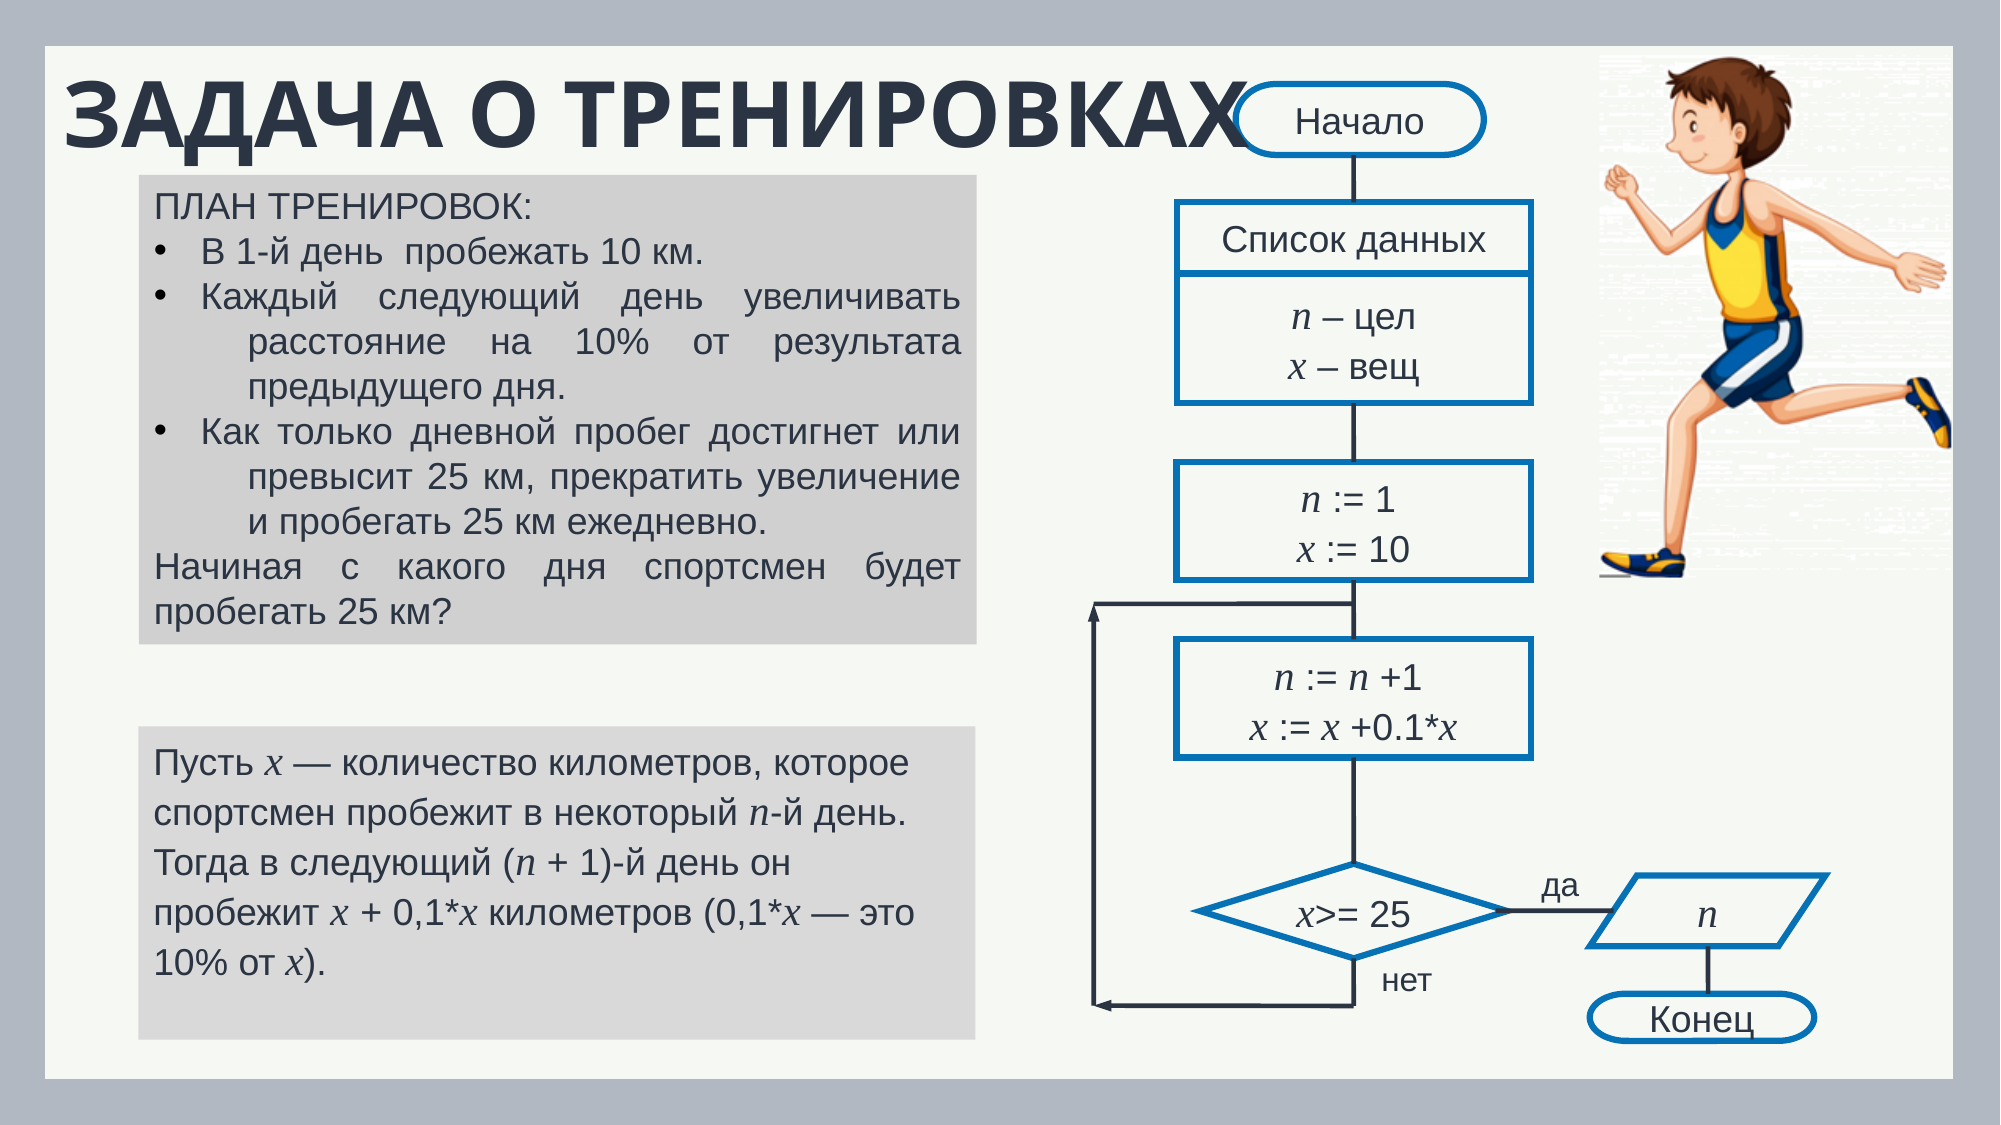

ЗАДАЧА О ТРЕНИРОВКАХ
Начало
Список данных
n – цел
x – вещ
n := 1
x := 10
n := n +1
x := x +0.1*x
x>= 25
да
n
нет
Конец
ПЛАН ТРЕНИРОВОК:
В 1-й день пробежать 10 км.
Каждый следующий день увеличивать расстояние на 10% от результата предыдущего дня.
Как только дневной пробег достигнет или превысит 25 км, прекратить увеличение и пробегать 25 км ежедневно.
Начиная с какого дня спортсмен будет пробегать 25 км?
Пусть x — количество километров, которое спортсмен пробежит в некоторый n-й день. Тогда в следующий (n + 1)-й день он пробежит x + 0,1*x километров (0,1*x — это 10% от x).